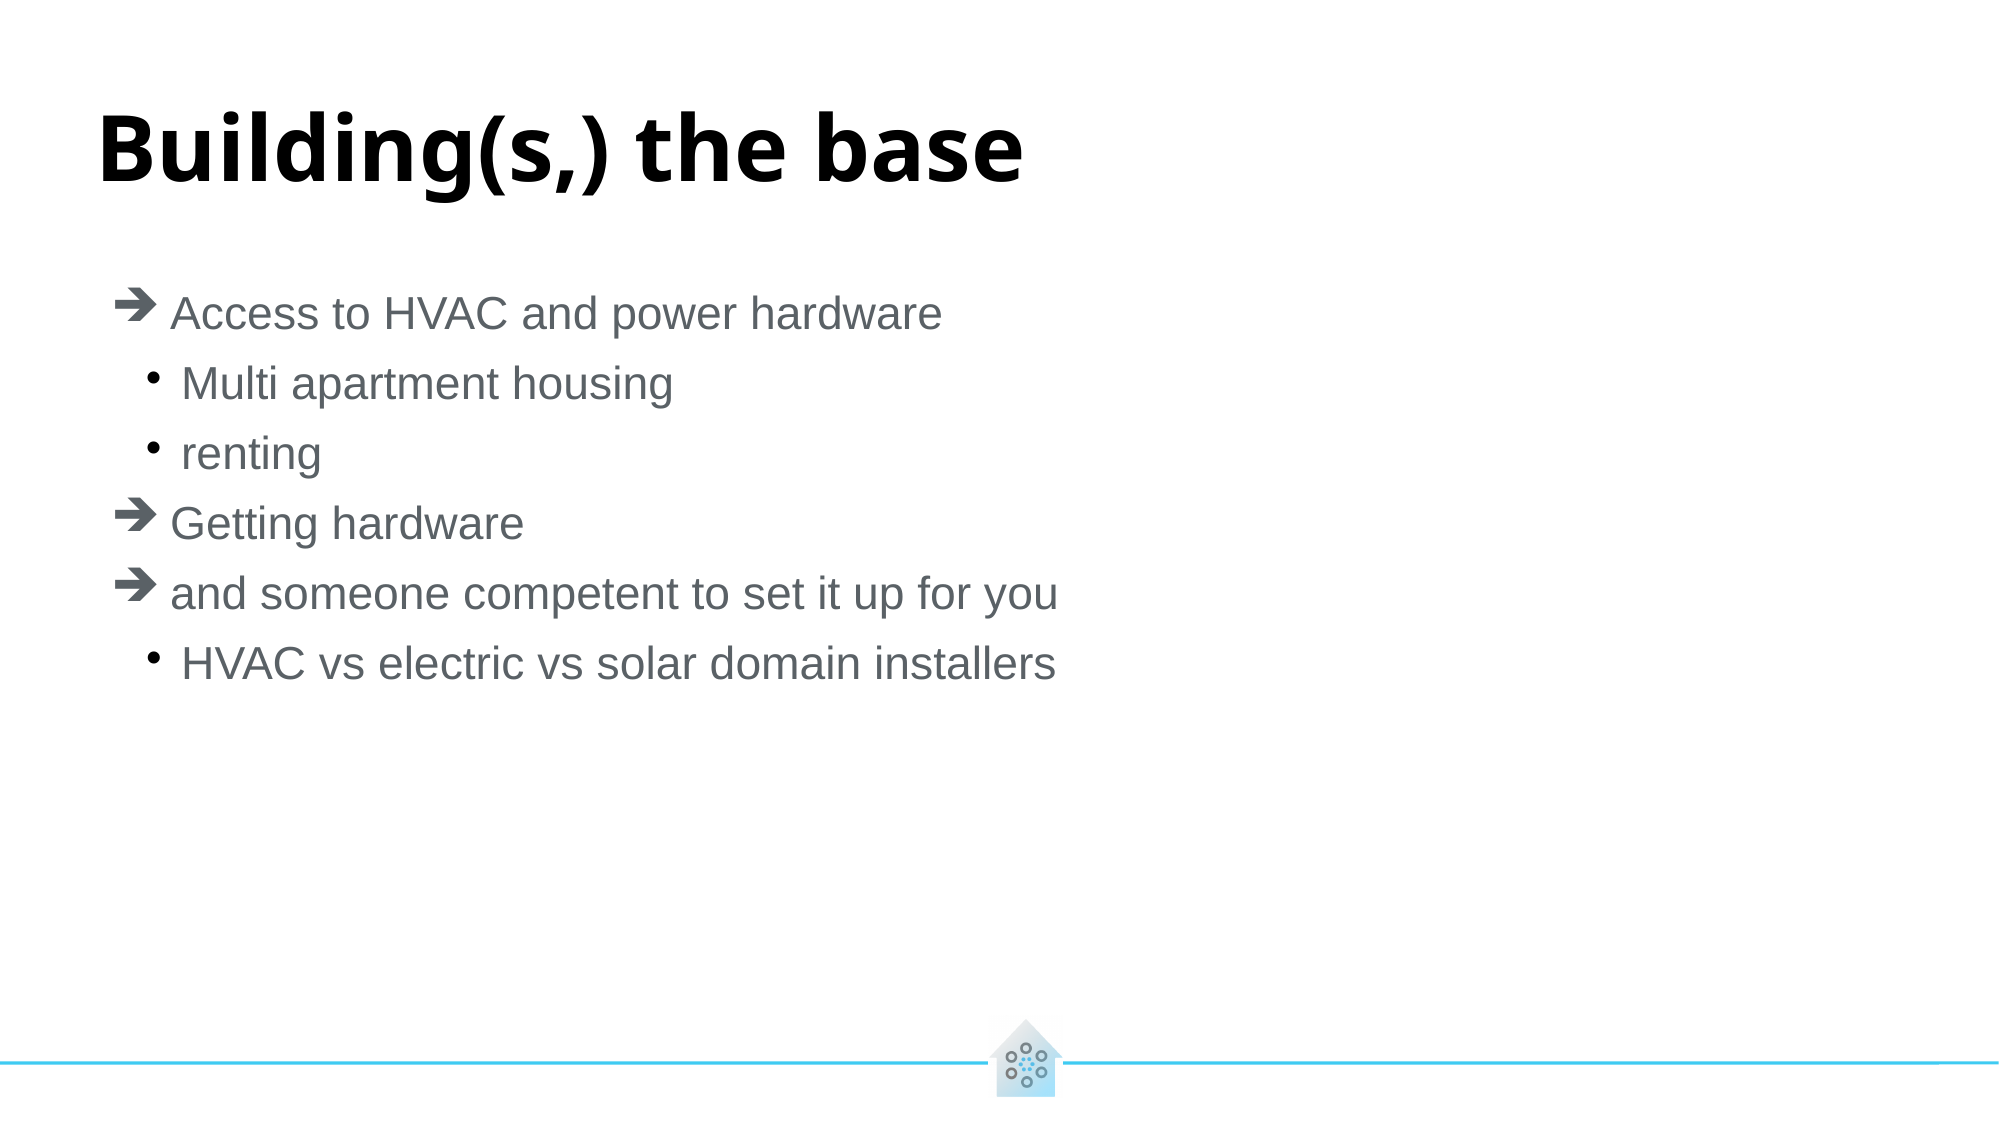

Building(s,) the base
 Access to HVAC and power hardware
Multi apartment housing
renting
 Getting hardware
 and someone competent to set it up for you
HVAC vs electric vs solar domain installers